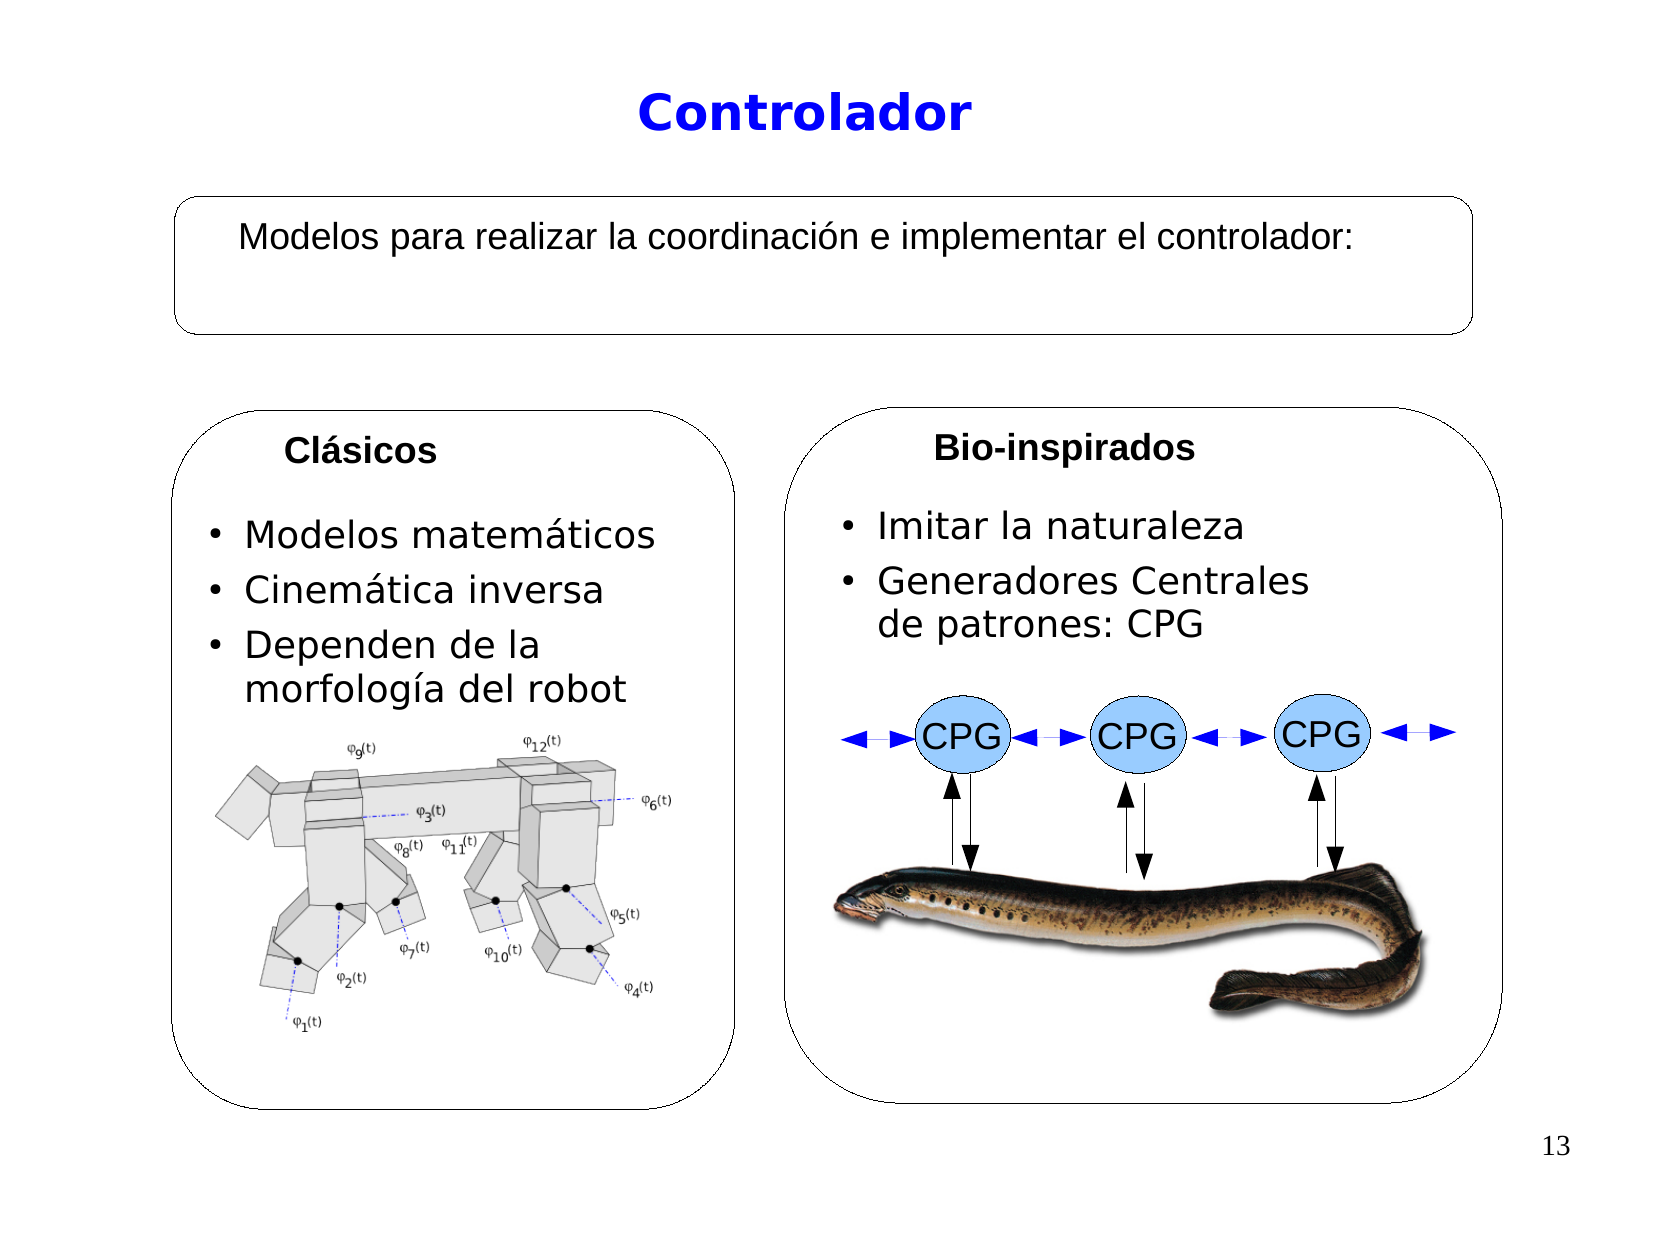

Controlador
Modelos para realizar la coordinación e implementar el controlador:
Bio-inspirados
Clásicos
Imitar la naturaleza
Generadores Centrales de patrones: CPG
Modelos matemáticos
Cinemática inversa
Dependen de la morfología del robot
CPG
CPG
CPG
13